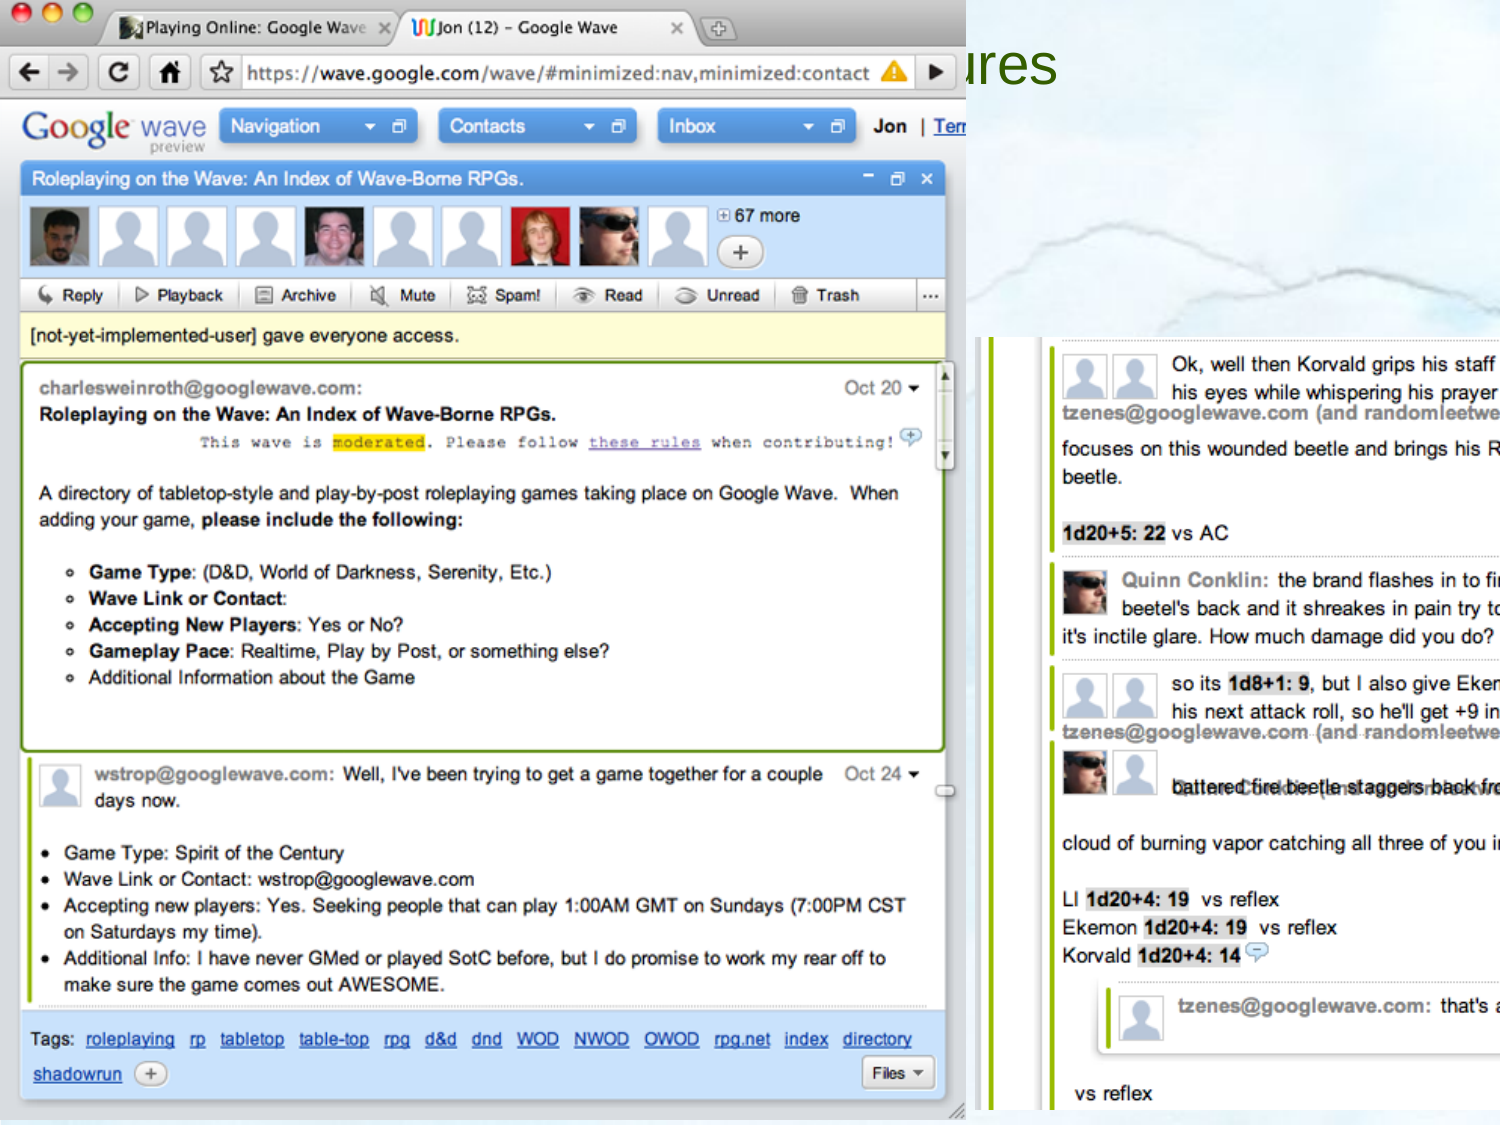

# Google Wave example screen captures
Incubating Service Systems Thinking
June 2014
53